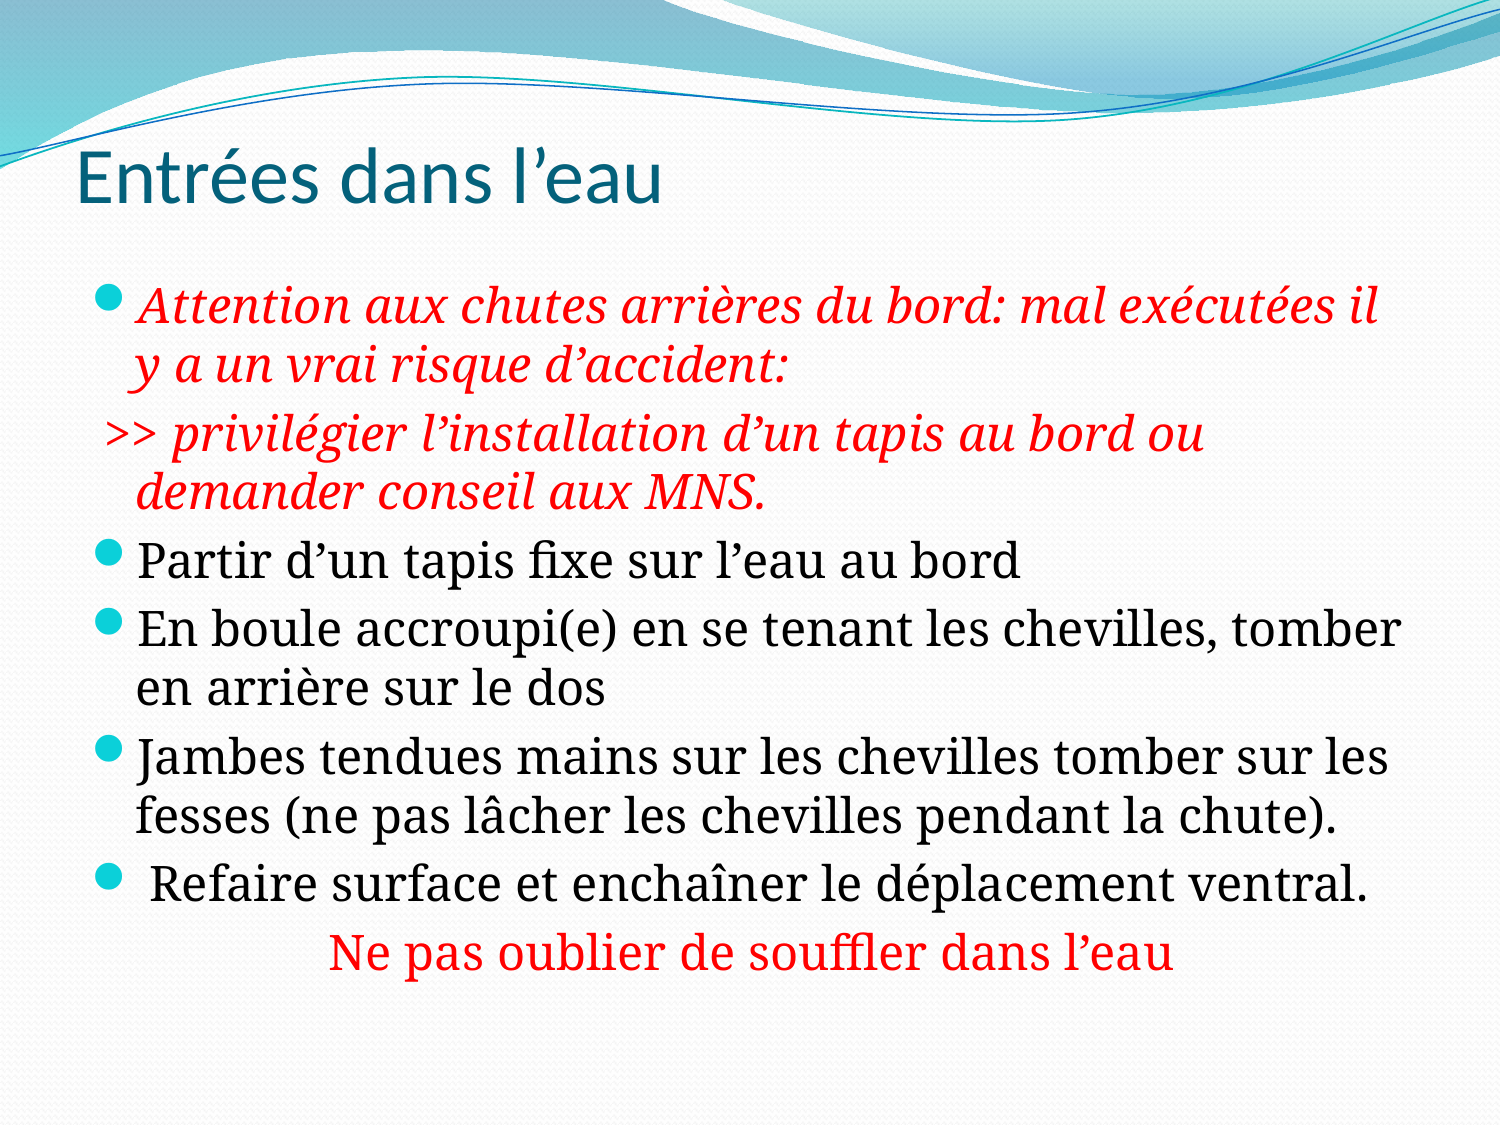

# Entrées dans l’eau
Attention aux chutes arrières du bord: mal exécutées il y a un vrai risque d’accident:
 >> privilégier l’installation d’un tapis au bord ou demander conseil aux MNS.
Partir d’un tapis fixe sur l’eau au bord
En boule accroupi(e) en se tenant les chevilles, tomber en arrière sur le dos
Jambes tendues mains sur les chevilles tomber sur les fesses (ne pas lâcher les chevilles pendant la chute).
 Refaire surface et enchaîner le déplacement ventral.
Ne pas oublier de souffler dans l’eau